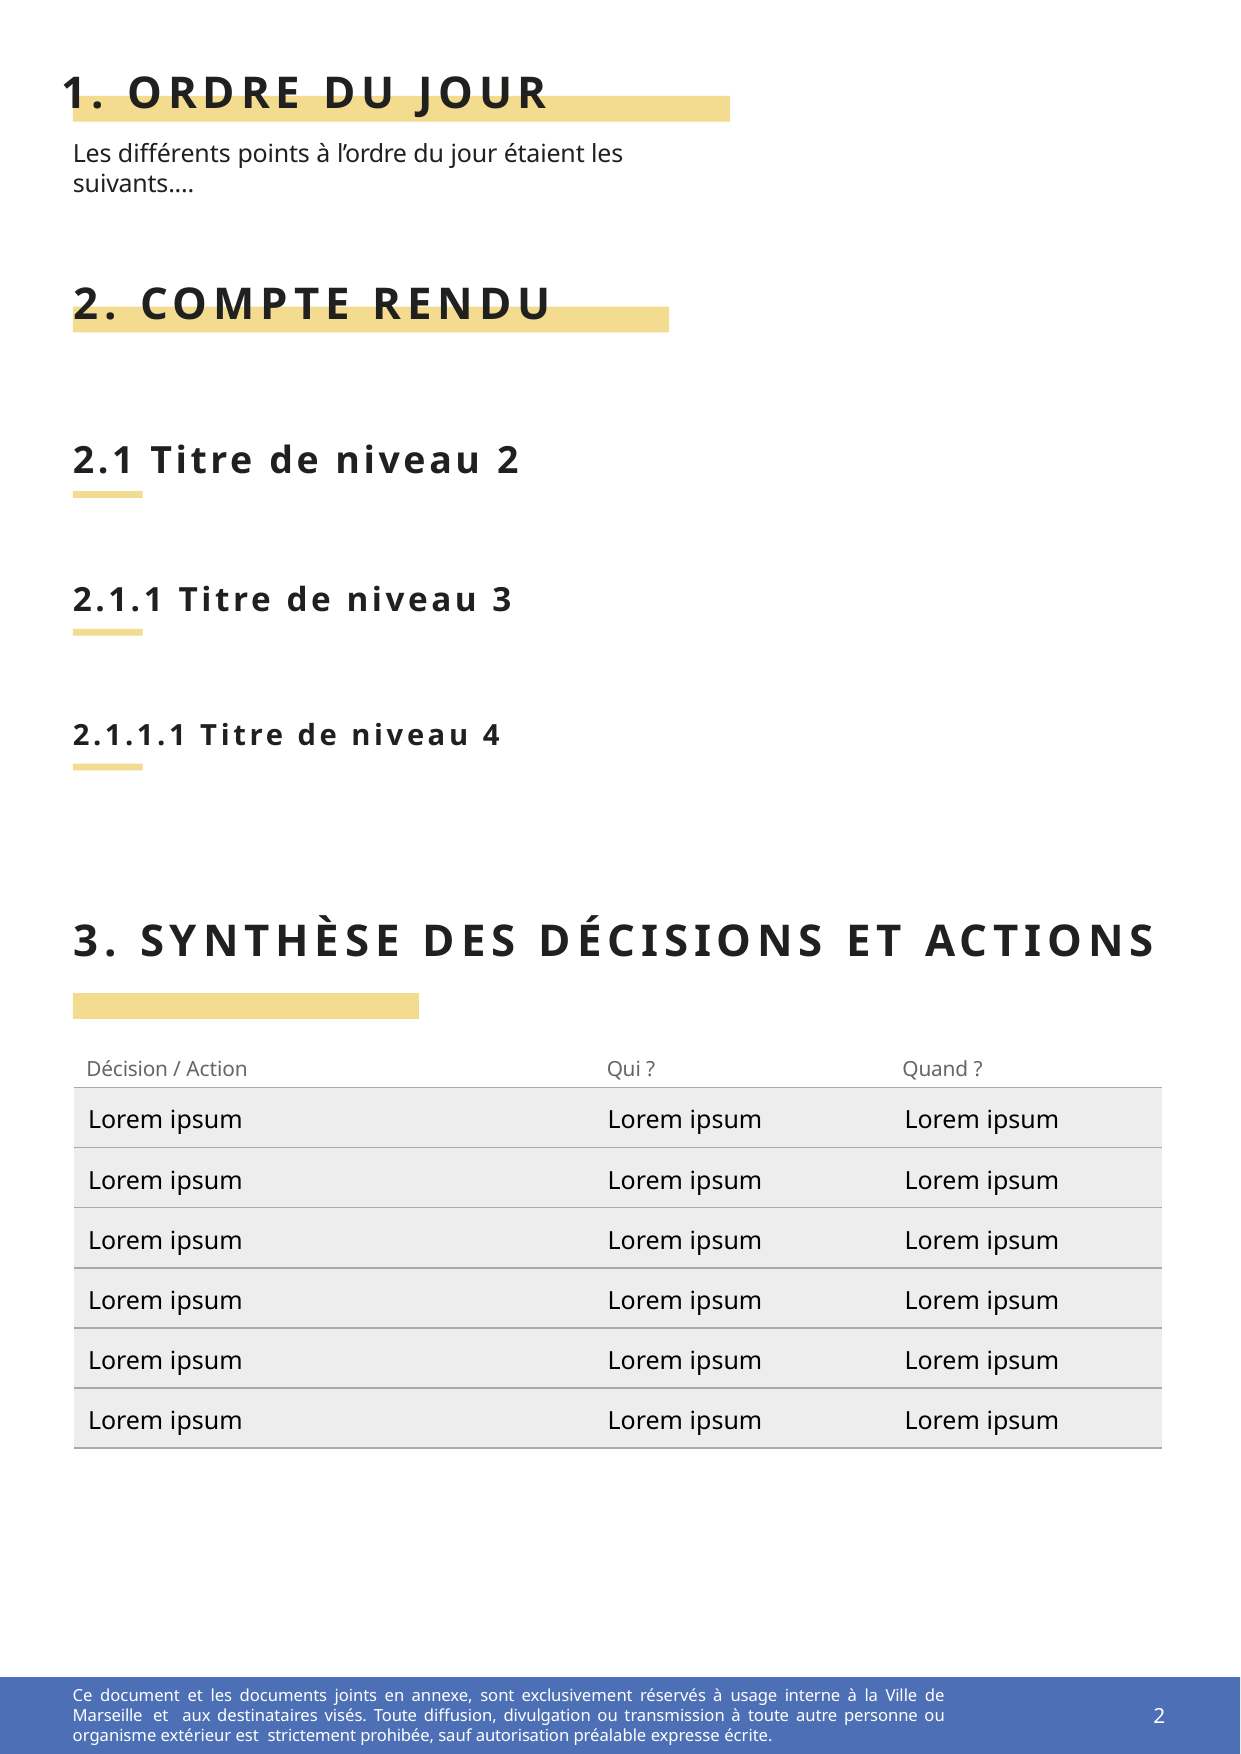

1. ORDRE DU JOUR
Les différents points à l’ordre du jour étaient les suivants....
2. COMPTE RENDU
2.1 Titre de niveau 2
2.1.1 Titre de niveau 3
2.1.1.1 Titre de niveau 4
3. SYNTHÈSE DES DÉCISIONS ET ACTIONS
Décision / Action
Qui ?
Quand ?
| |
| --- |
| |
| |
| |
| |
| |
Lorem ipsum
Lorem ipsum
Lorem ipsum
Lorem ipsum
Lorem ipsum
Lorem ipsum
Lorem ipsum
Lorem ipsum
Lorem ipsum
Lorem ipsum
Lorem ipsum
Lorem ipsum
Lorem ipsum
Lorem ipsum
Lorem ipsum
Lorem ipsum
Lorem ipsum
Lorem ipsum
Ce document et les documents joints en annexe, sont exclusivement réservés à usage interne à la Ville de Marseille et aux destinataires visés. Toute diffusion, divulgation ou transmission à toute autre personne ou organisme extérieur est strictement prohibée, sauf autorisation préalable expresse écrite.
2